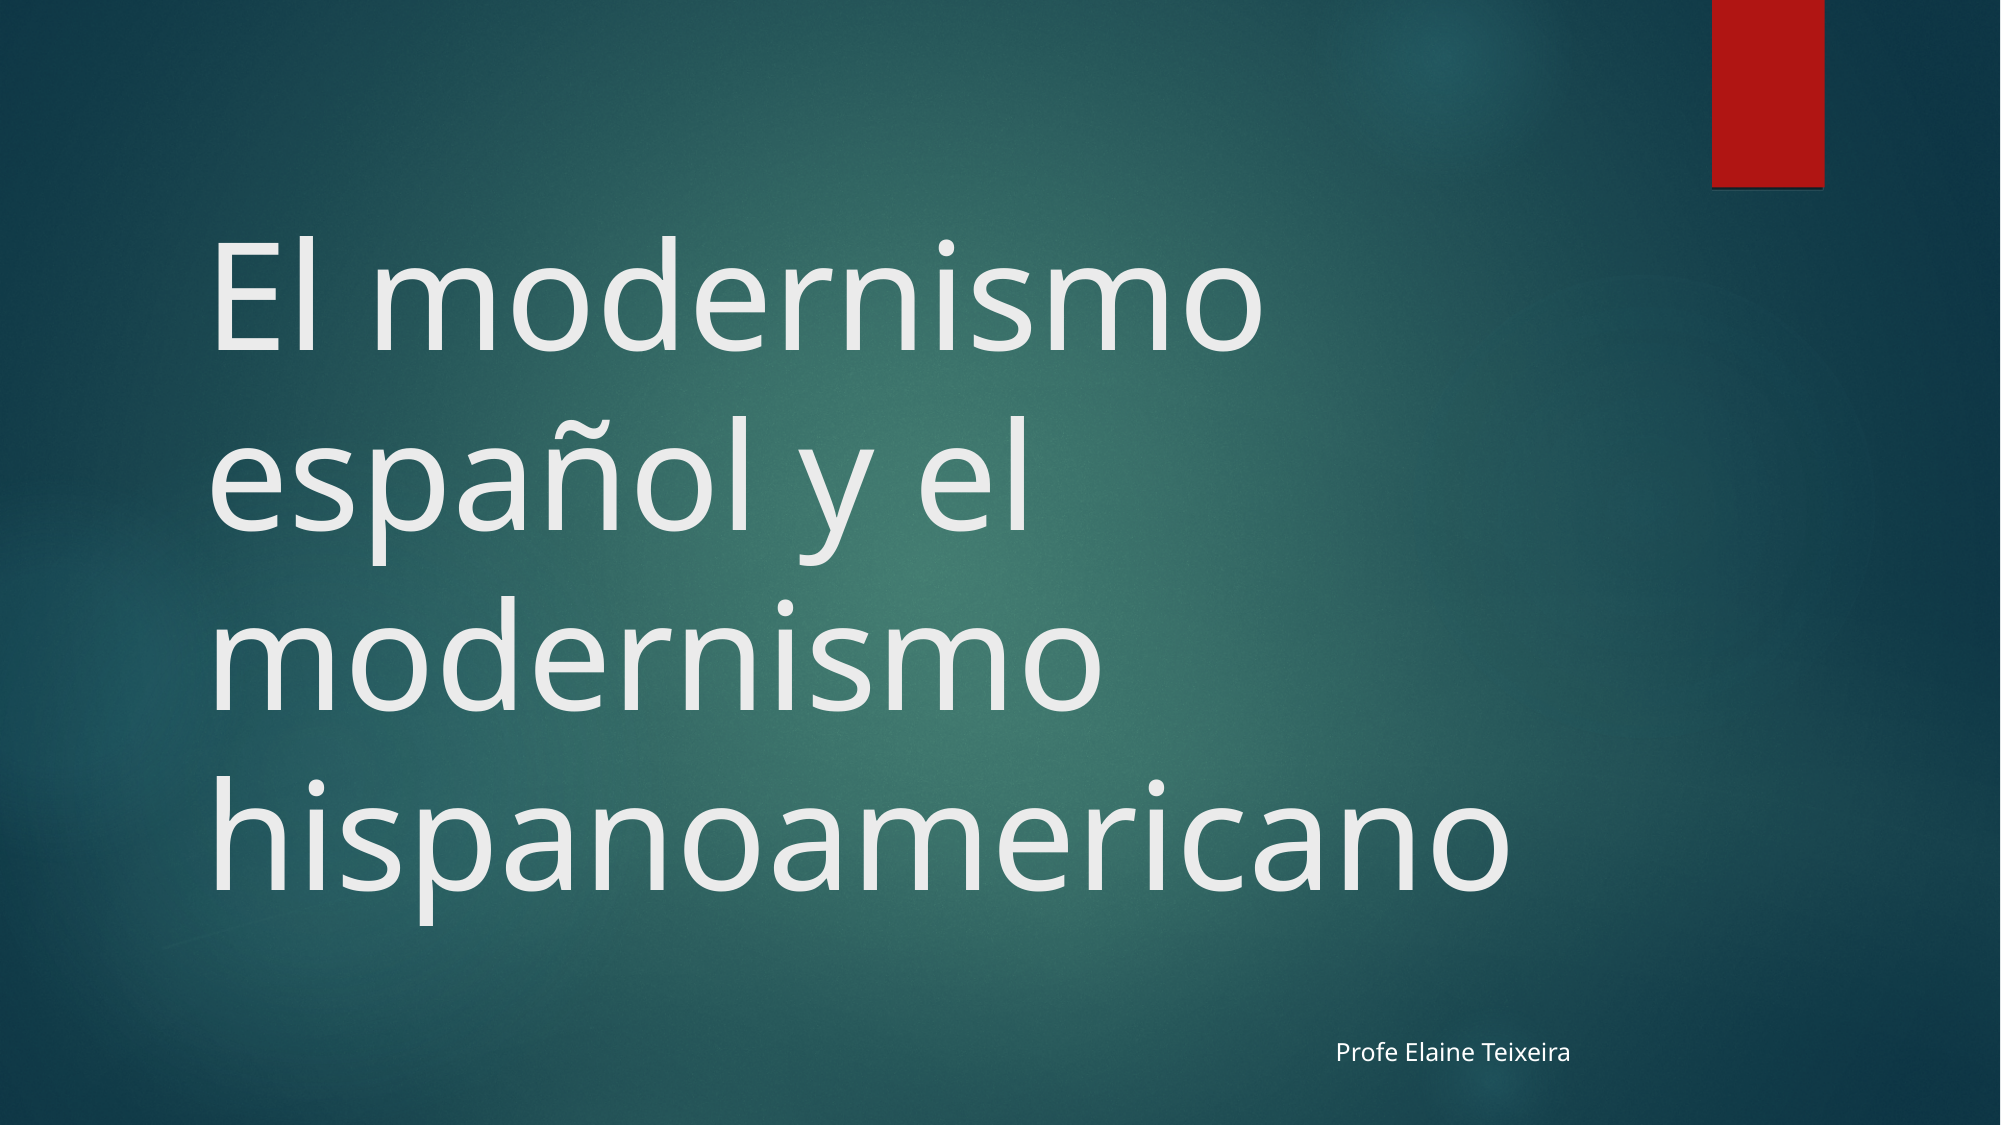

# El modernismo español y el modernismo hispanoamericano
Profe Elaine Teixeira